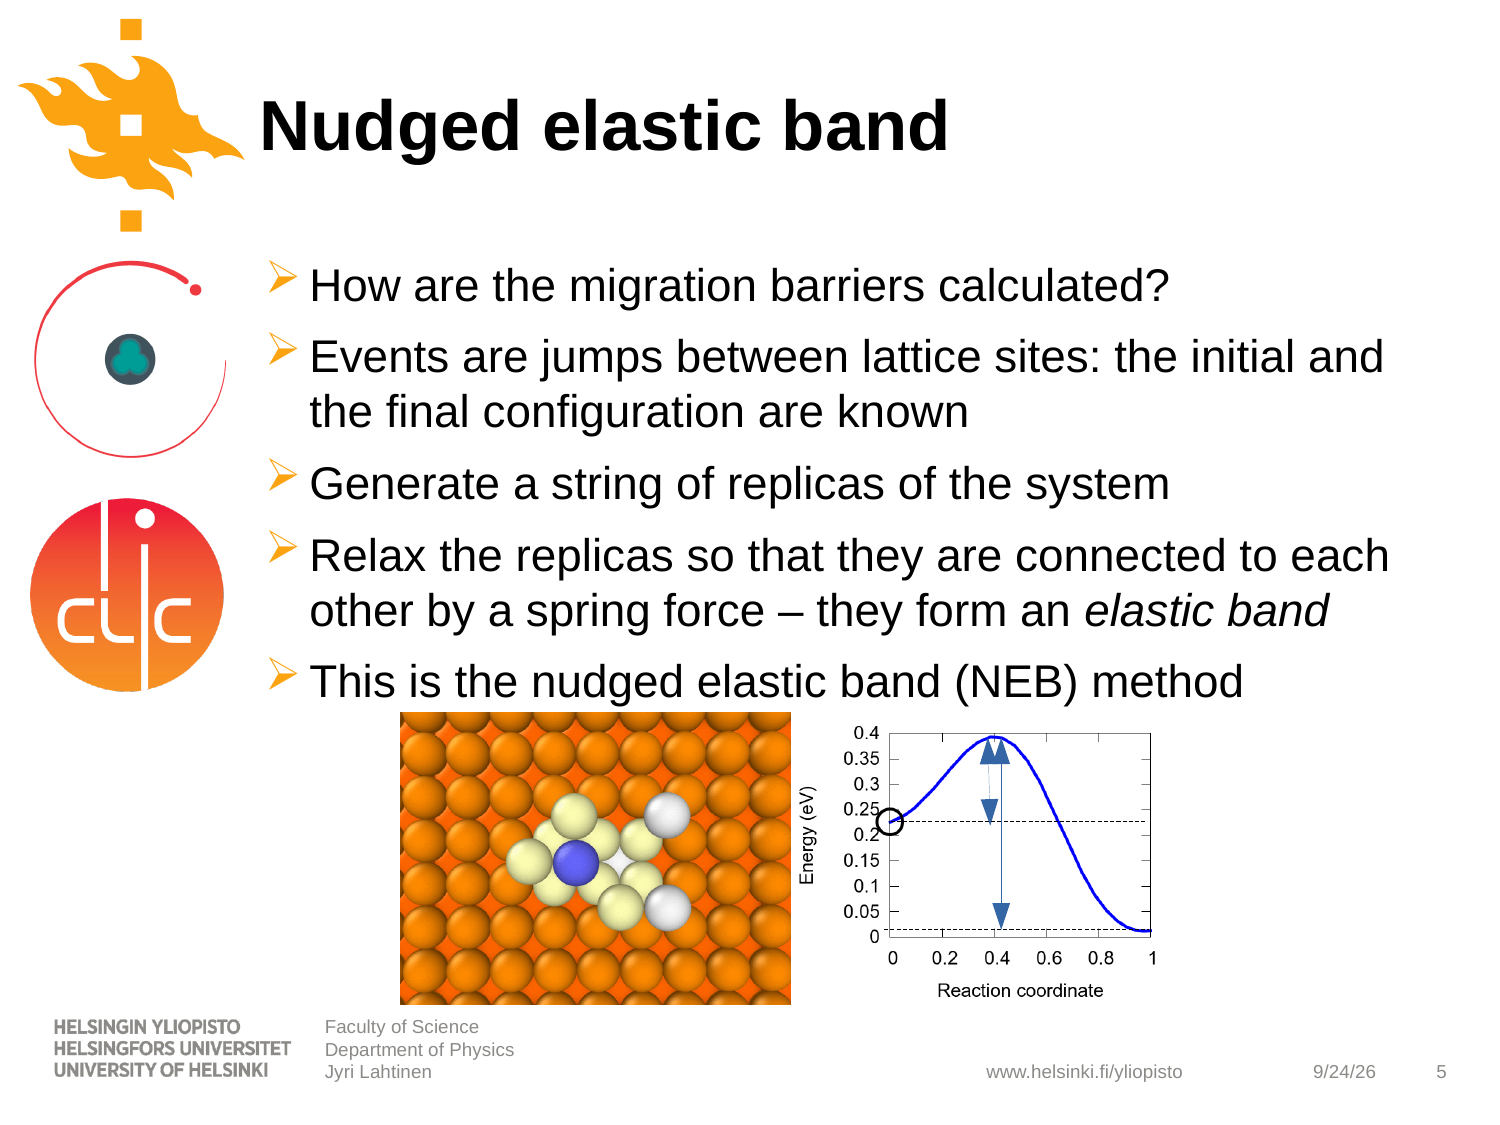

# Nudged elastic band
How are the migration barriers calculated?
Events are jumps between lattice sites: the initial and the final configuration are known
Generate a string of replicas of the system
Relax the replicas so that they are connected to each other by a spring force – they form an elastic band
This is the nudged elastic band (NEB) method
Faculty of Science
Department of Physics
Jyri Lahtinen